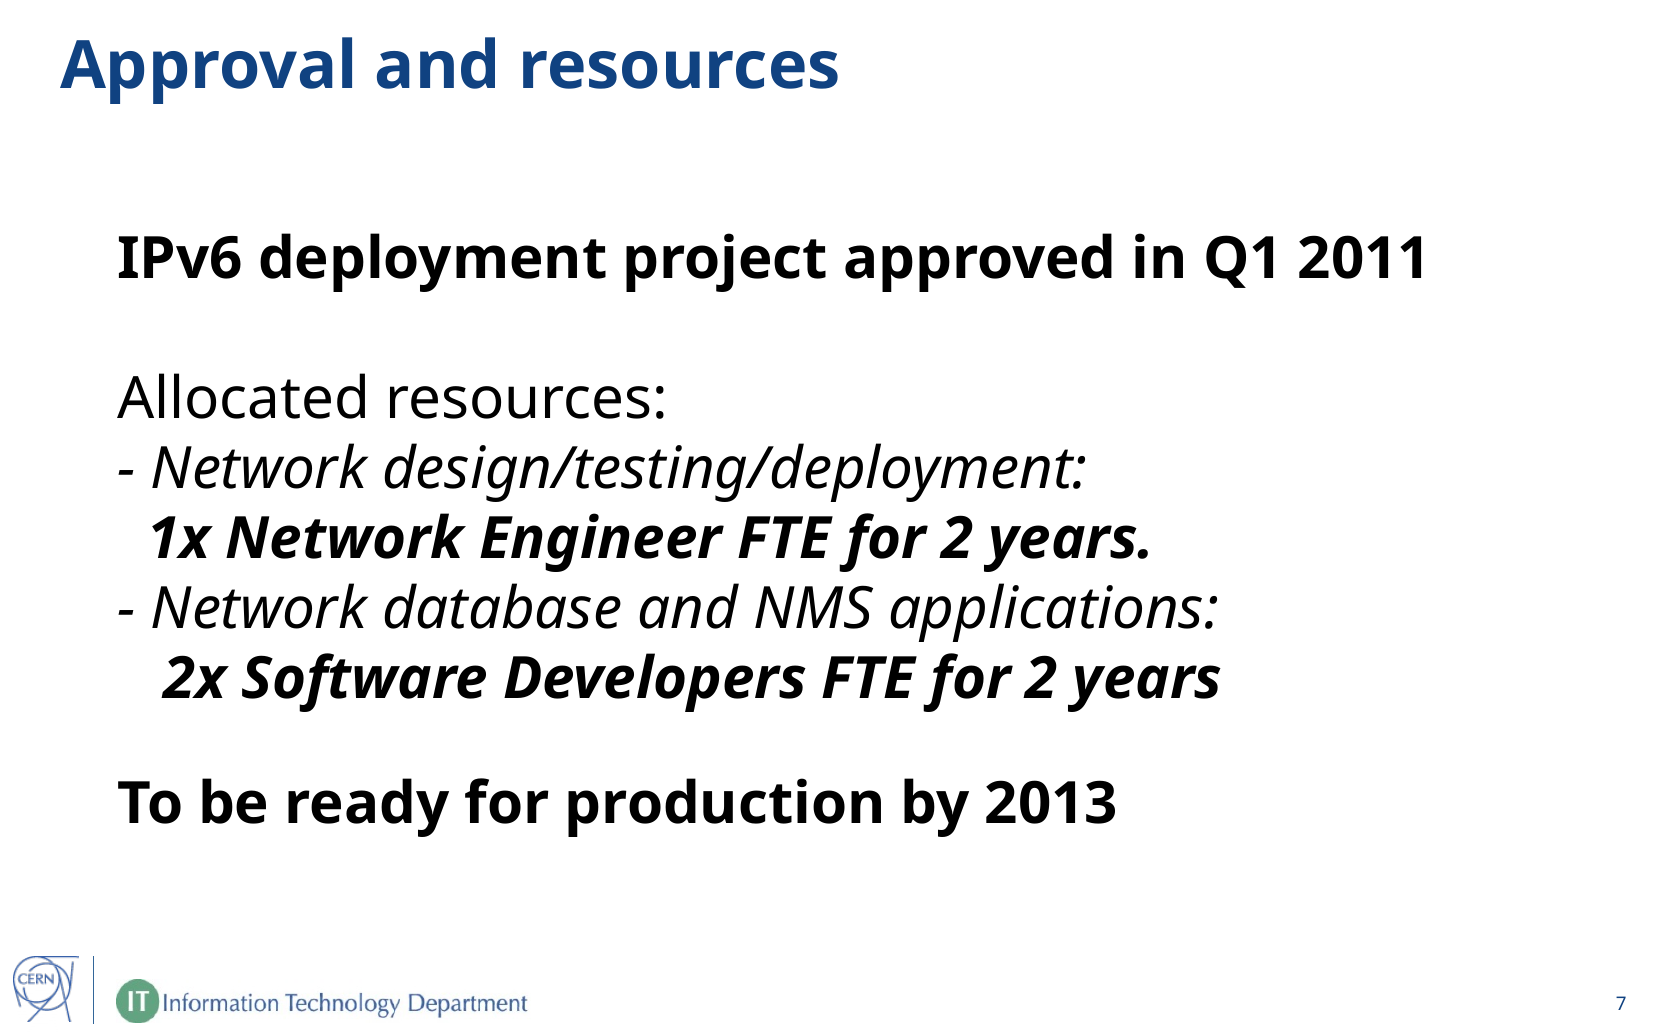

# Approval and resources
IPv6 deployment project approved in Q1 2011
Allocated resources:
- Network design/testing/deployment:
 1x Network Engineer FTE for 2 years.
- Network database and NMS applications:
 2x Software Developers FTE for 2 years
To be ready for production by 2013